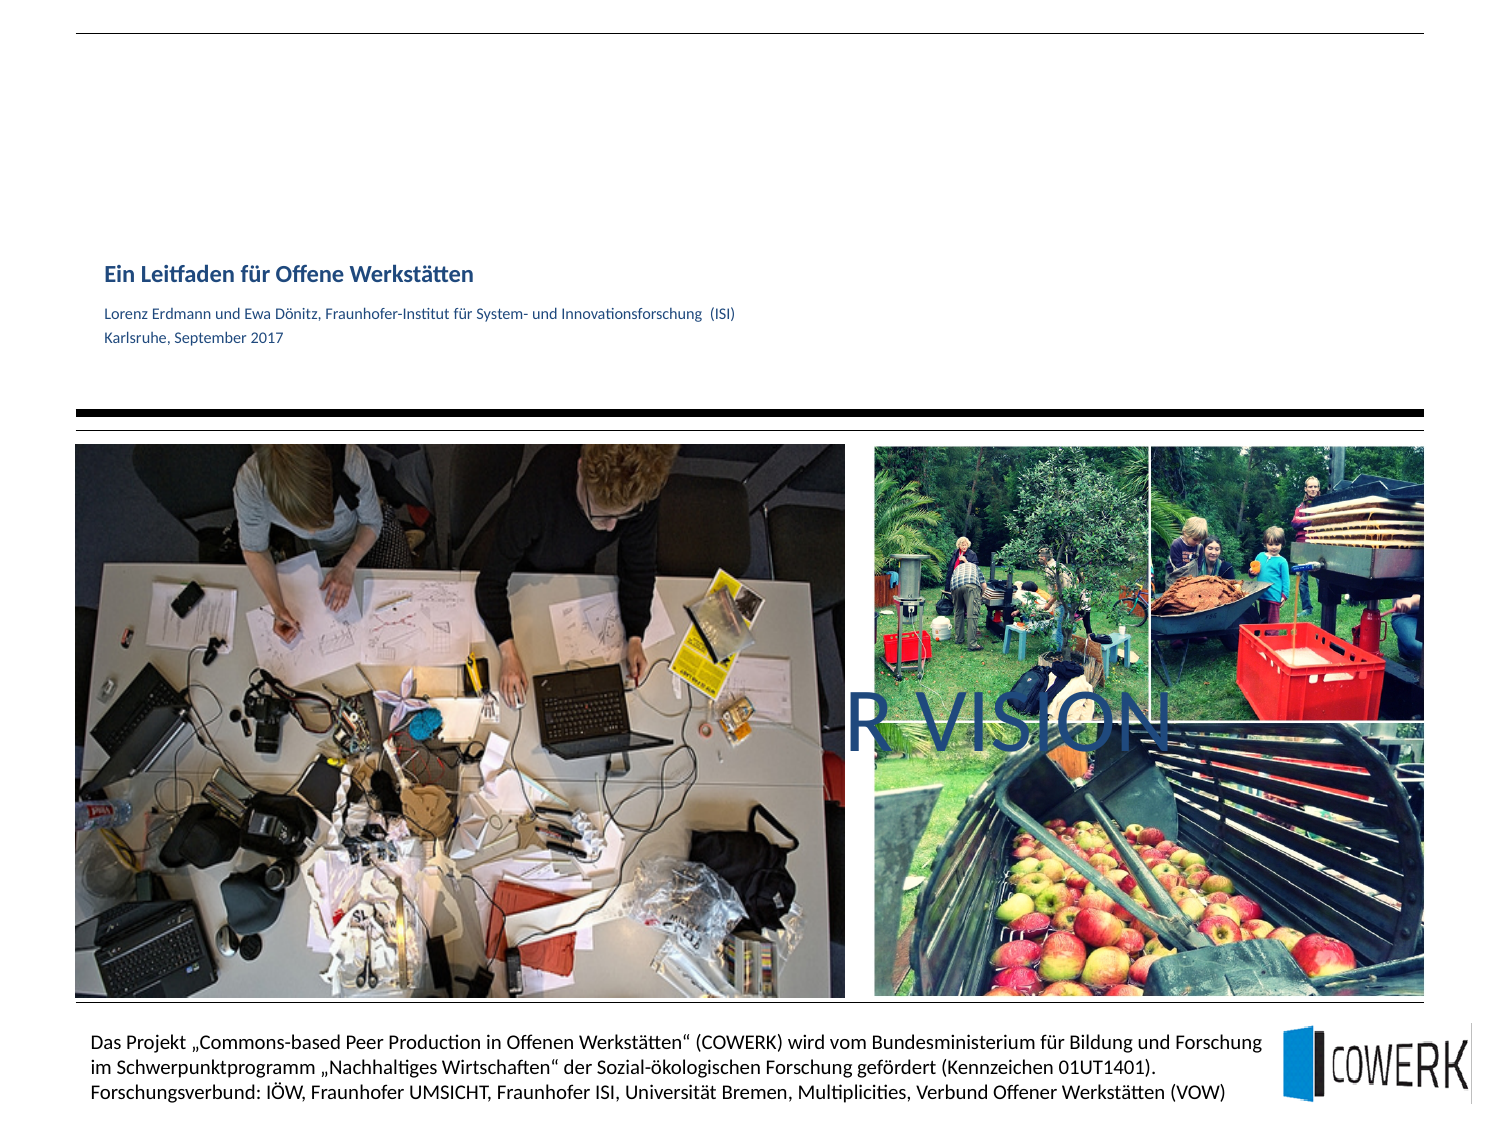

# Ein Leitfaden für Offene Werkstätten
Lorenz Erdmann und Ewa Dönitz, Fraunhofer-Institut für System- und Innovationsforschung (ISI)
Karlsruhe, September 2017
Entwicklung einer Vision
Das Projekt „Commons-based Peer Production in Offenen Werkstätten“ (COWERK) wird vom Bundesministerium für Bildung und Forschung im Schwerpunktprogramm „Nachhaltiges Wirtschaften“ der Sozial-ökologischen Forschung gefördert (Kennzeichen 01UT1401). Forschungsverbund: IÖW, Fraunhofer UMSICHT, Fraunhofer ISI, Universität Bremen, Multiplicities, Verbund Offener Werkstätten (VOW)